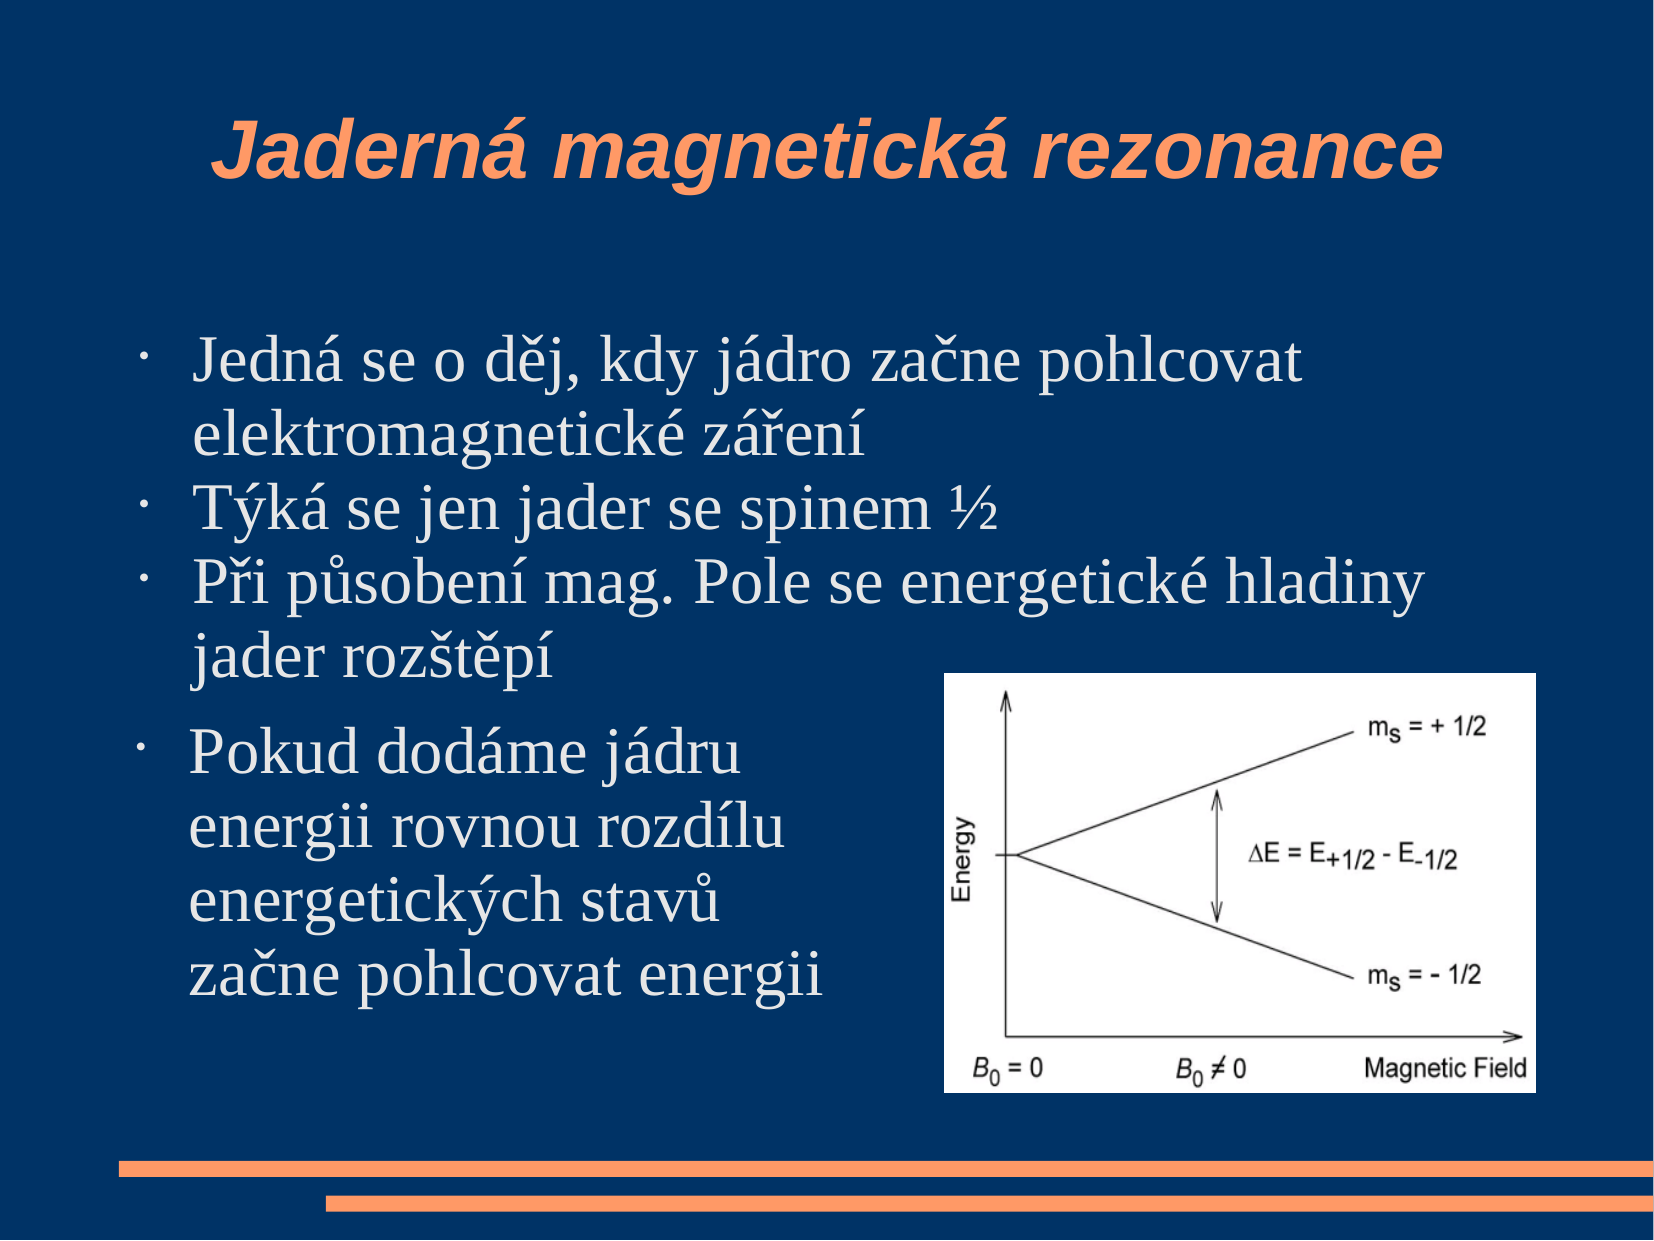

# Jaderná magnetická rezonance
Jedná se o děj, kdy jádro začne pohlcovat elektromagnetické záření
Týká se jen jader se spinem ½
Při působení mag. Pole se energetické hladiny jader rozštěpí
Pokud dodáme jádru energii rovnou rozdílu energetických stavů začne pohlcovat energii